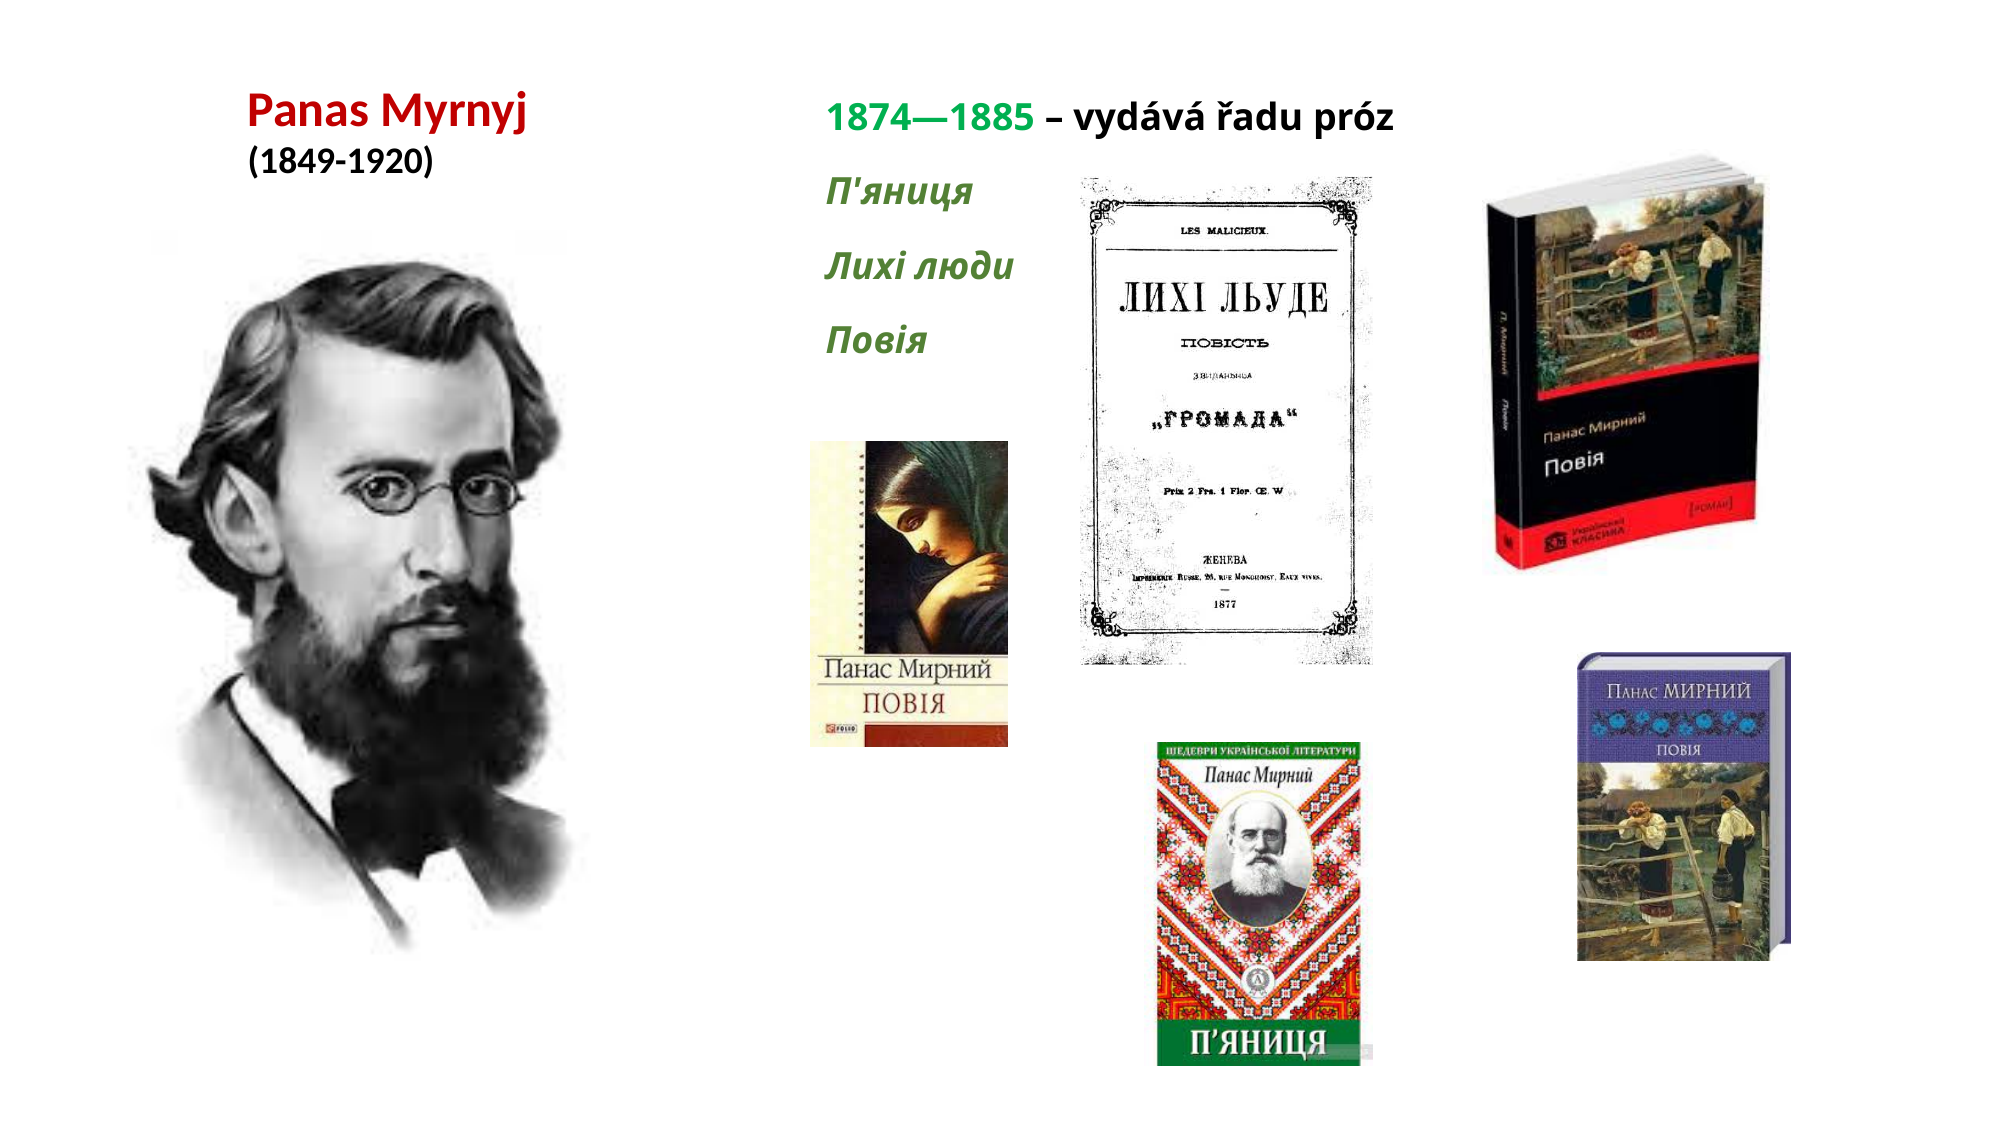

Panas Myrnyj
(1849-1920)
1874—1885 – vydává řadu próz
П'яниця
Лихі люди
Повія